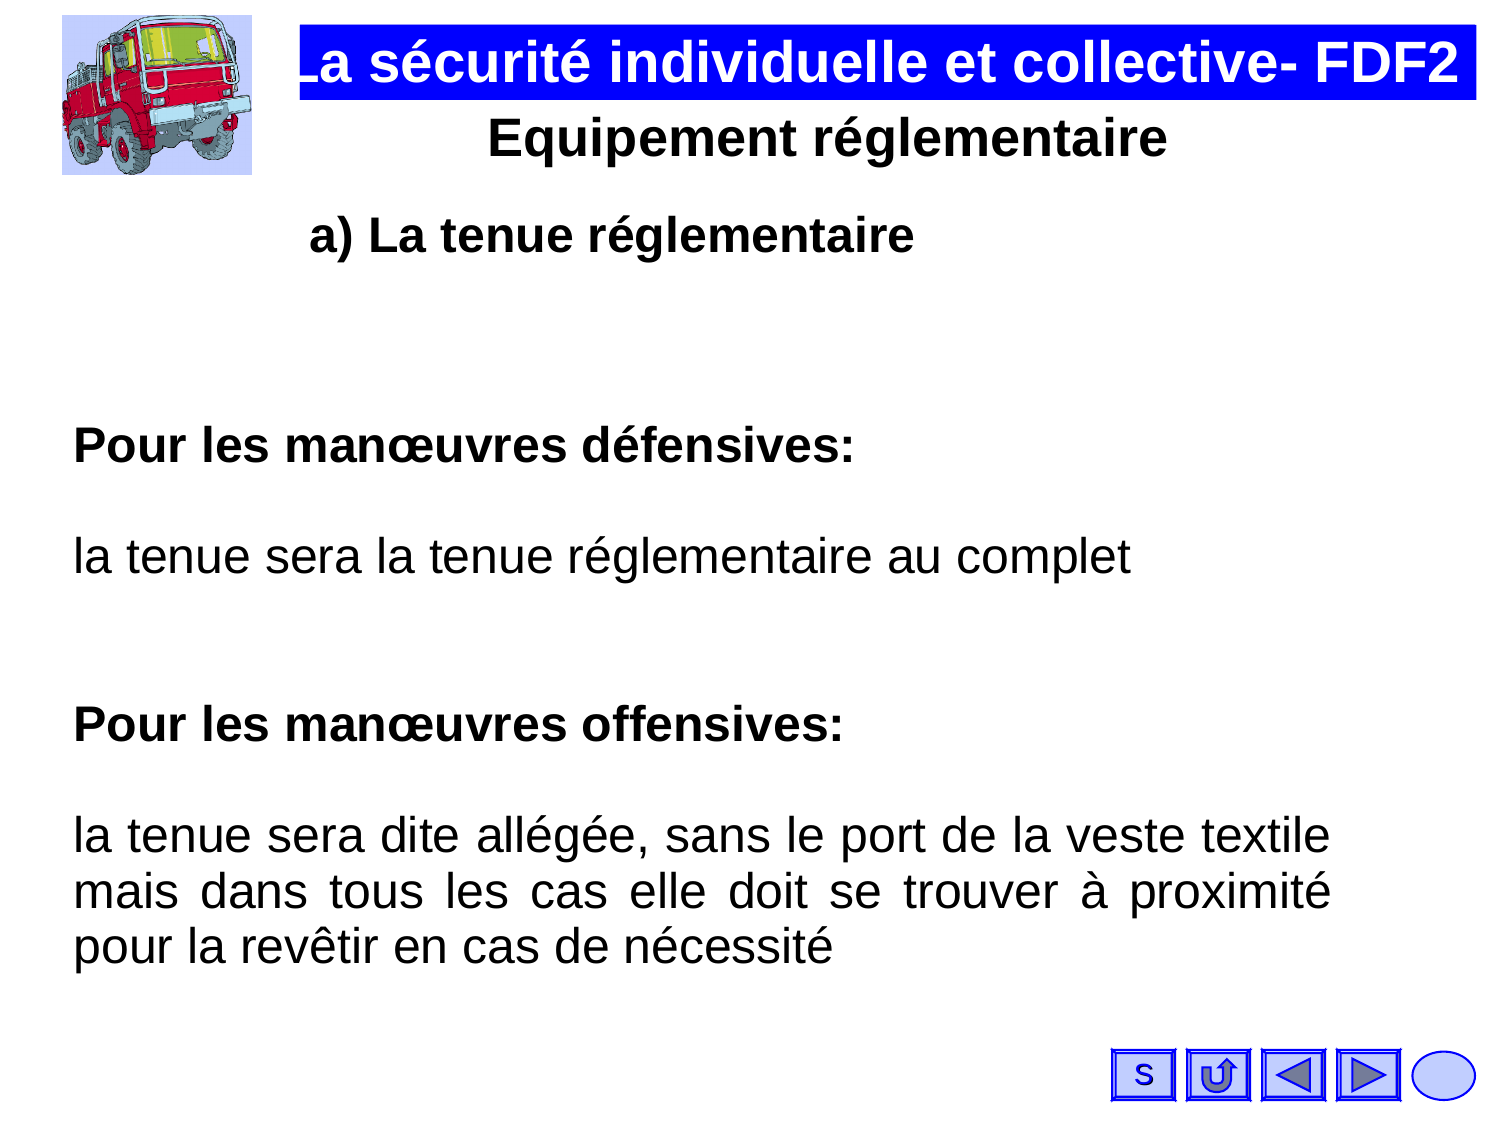

FDF2
La sécurité individuelle et collective- FDF2
La surveillance active - FDF2
Equipement réglementaire
a) La tenue réglementaire
Pour les manœuvres défensives:
la tenue sera la tenue réglementaire au complet
Pour les manœuvres offensives:
la tenue sera dite allégée, sans le port de la veste textile mais dans tous les cas elle doit se trouver à proximité pour la revêtir en cas de nécessité